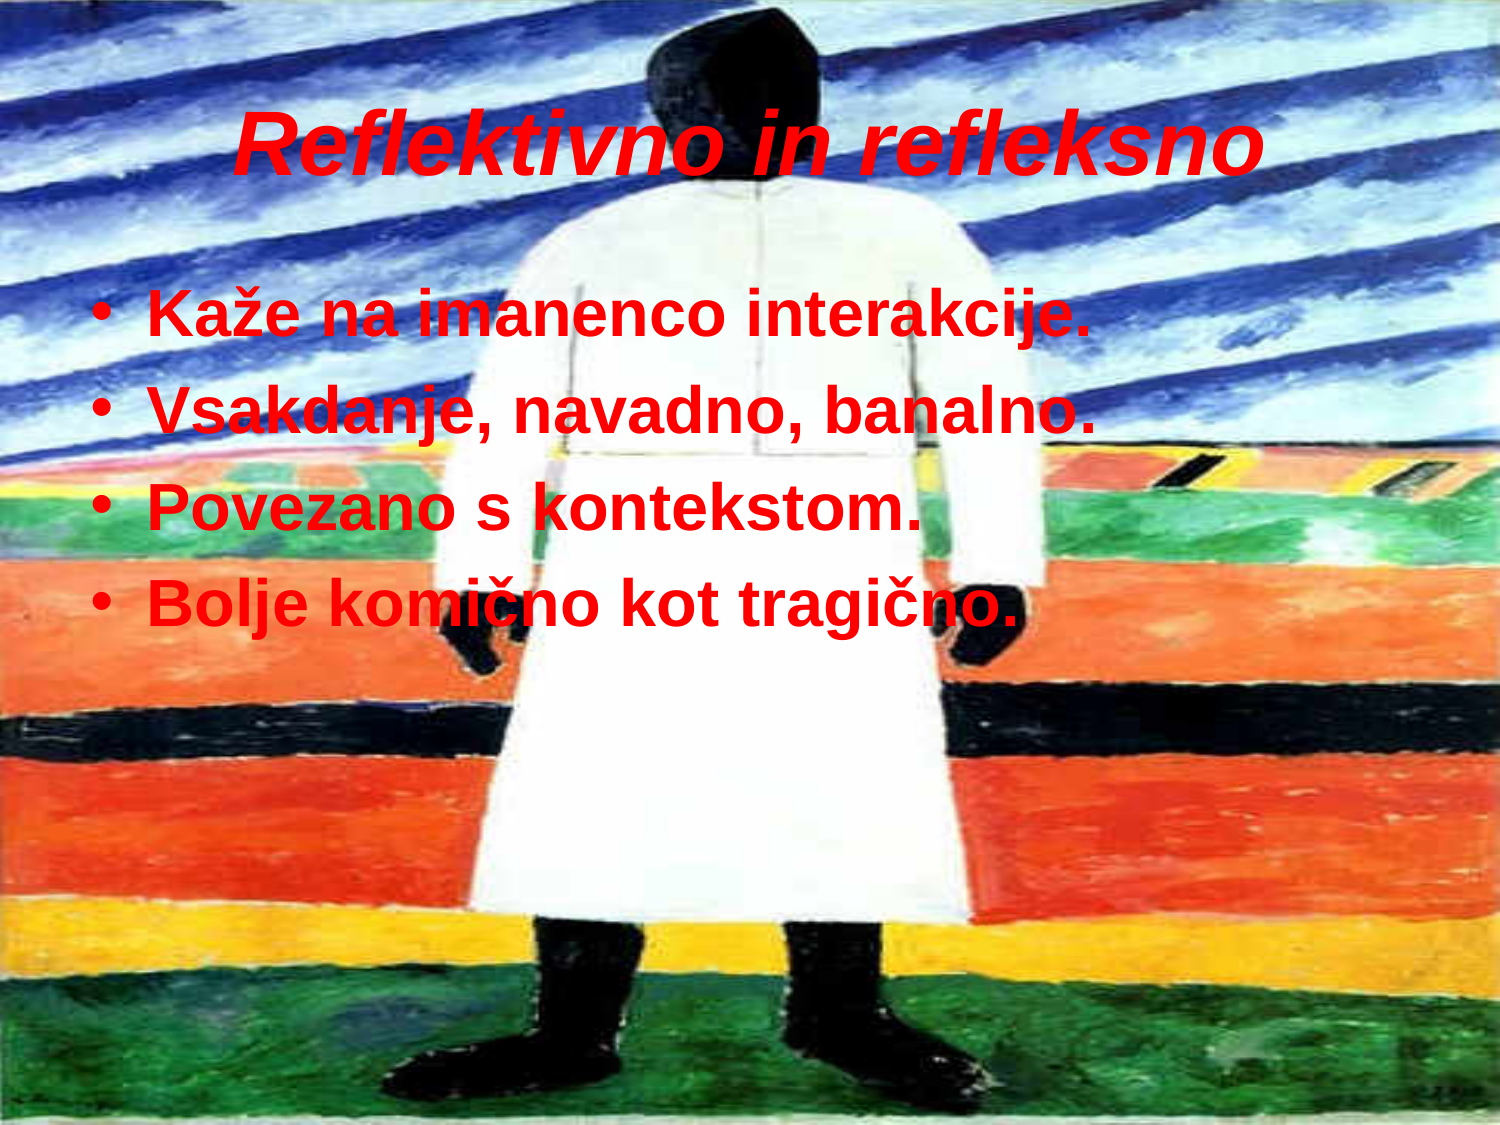

# Reflektivno in refleksno
Kaže na imanenco interakcije.
Vsakdanje, navadno, banalno.
Povezano s kontekstom.
Bolje komično kot tragično.